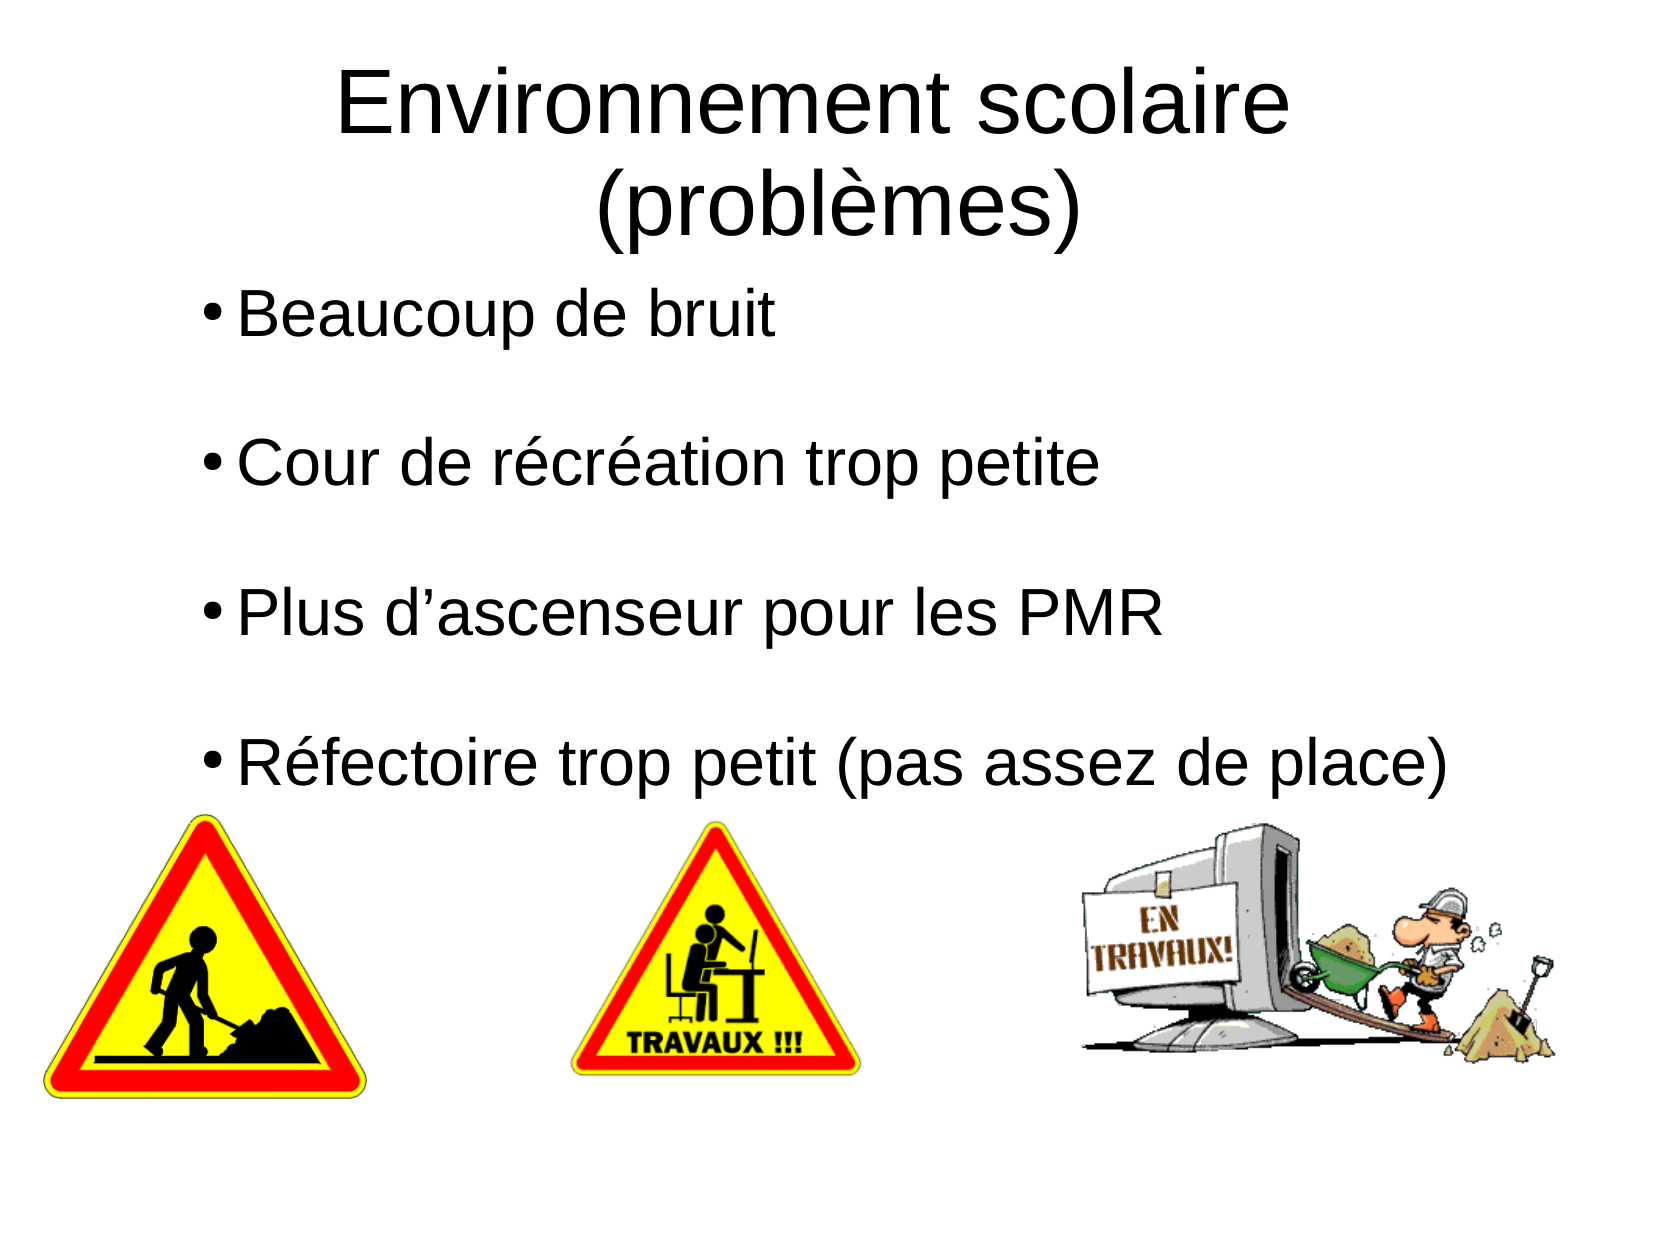

# Environnement scolaire (problèmes)
Beaucoup de bruit
Cour de récréation trop petite
Plus d’ascenseur pour les PMR
Réfectoire trop petit (pas assez de place)